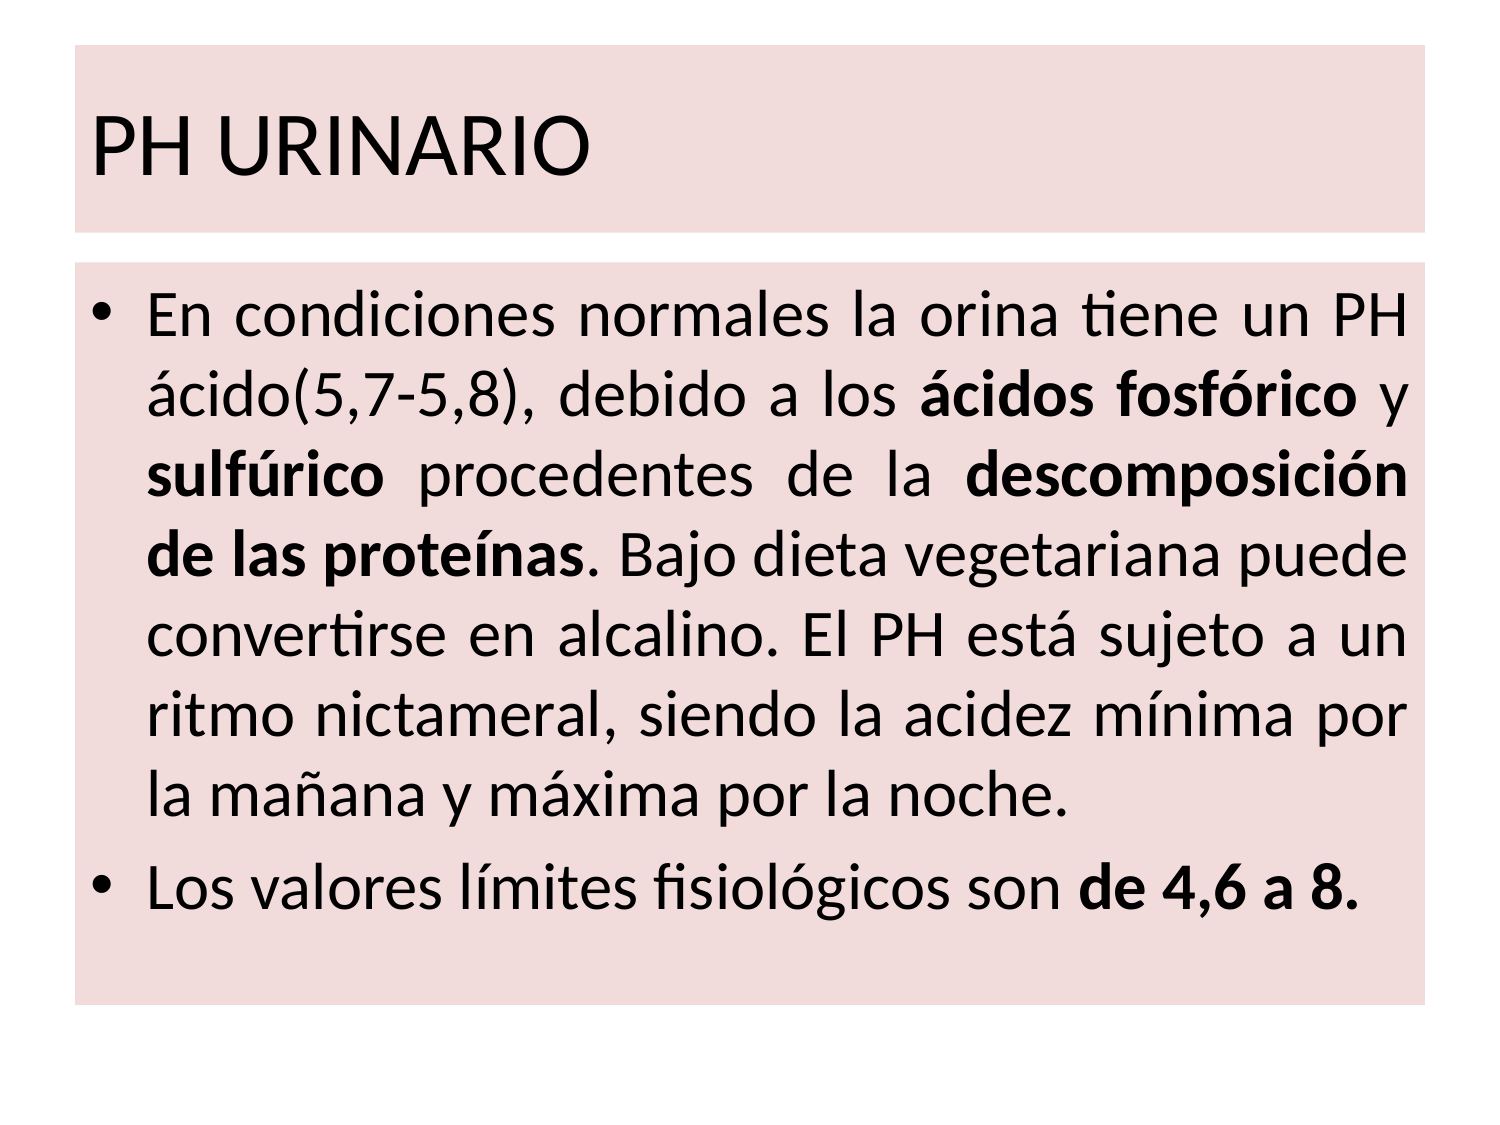

# PH URINARIO
En condiciones normales la orina tiene un PH ácido(5,7-5,8), debido a los ácidos fosfórico y sulfúrico procedentes de la descomposición de las proteínas. Bajo dieta vegetariana puede convertirse en alcalino. El PH está sujeto a un ritmo nictameral, siendo la acidez mínima por la mañana y máxima por la noche.
Los valores límites fisiológicos son de 4,6 a 8.